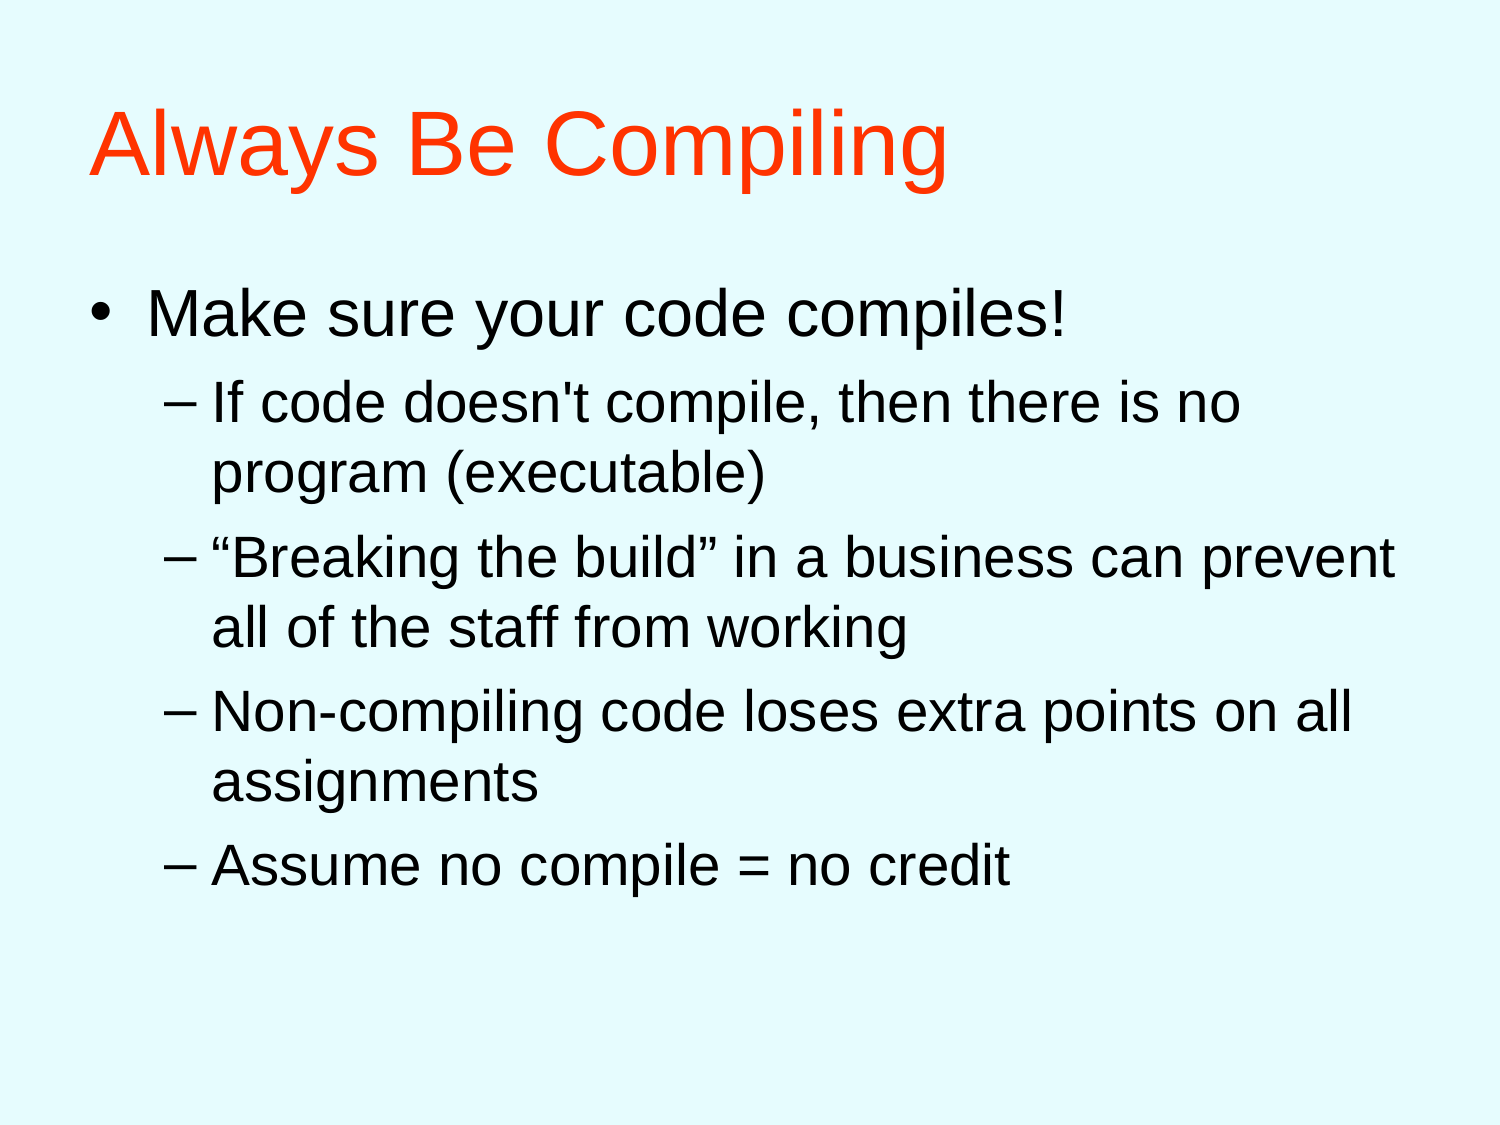

# Always Be Compiling
Make sure your code compiles!
If code doesn't compile, then there is no program (executable)
“Breaking the build” in a business can prevent all of the staff from working
Non-compiling code loses extra points on all assignments
Assume no compile = no credit